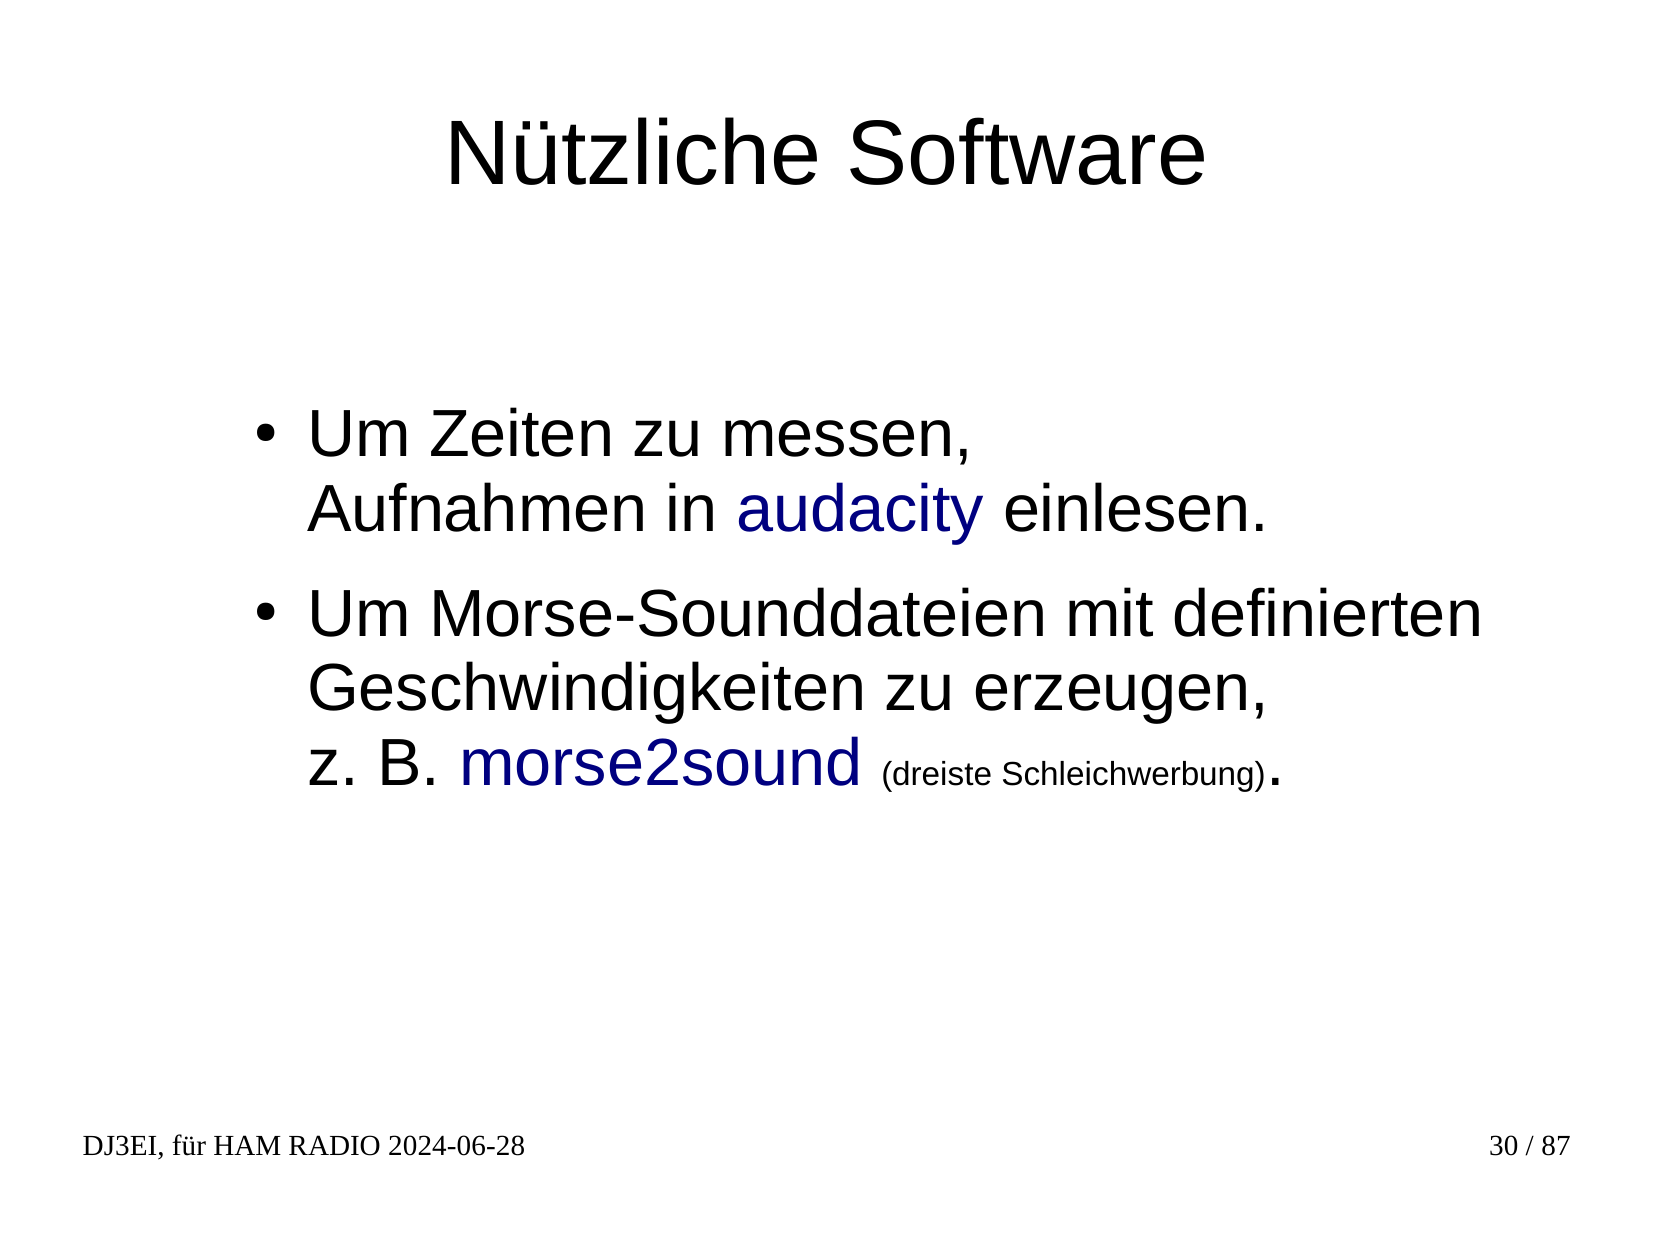

# Nützliche Software
Um Zeiten zu messen,
Aufnahmen in audacity einlesen.
Um Morse-Sounddateien mit definierten
Geschwindigkeiten zu erzeugen,
z. B. morse2sound (dreiste Schleichwerbung).
30